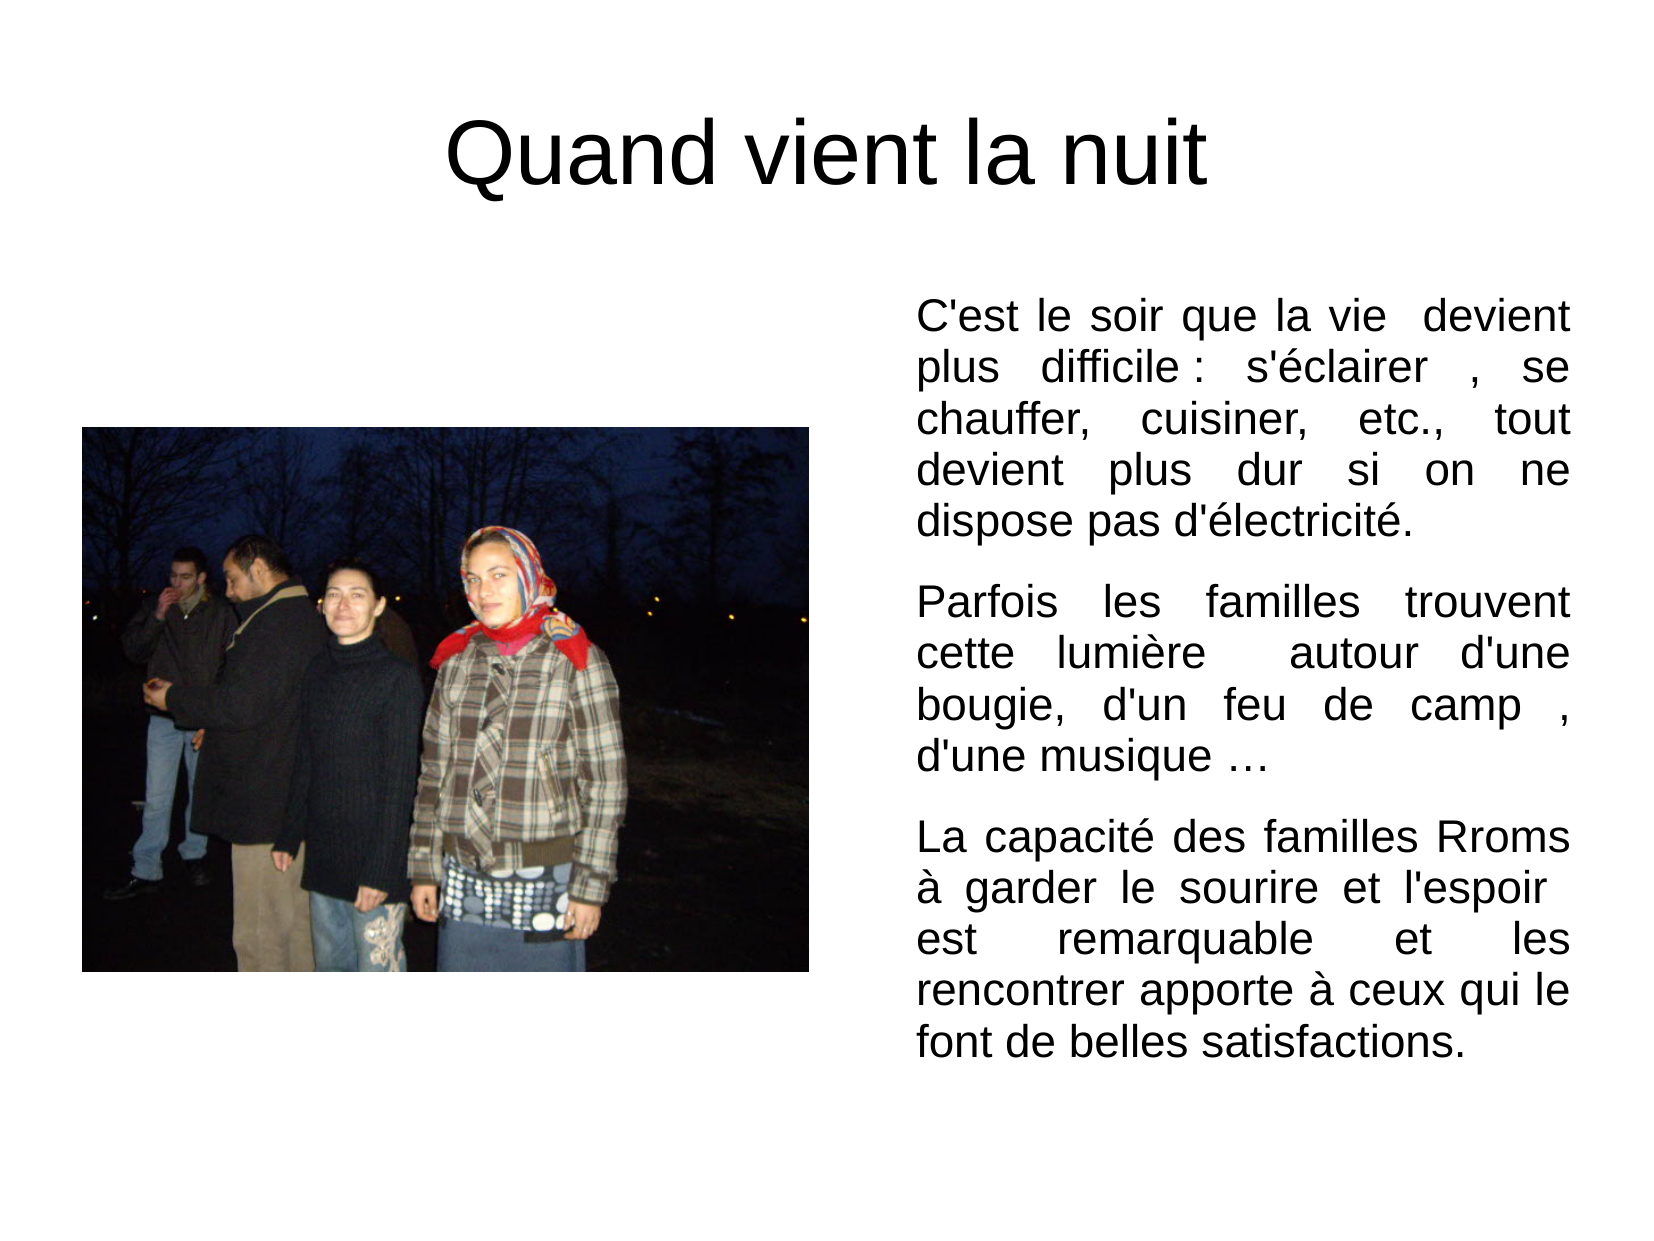

# Quand vient la nuit
C'est le soir que la vie devient plus difficile : s'éclairer , se chauffer, cuisiner, etc., tout devient plus dur si on ne dispose pas d'électricité.
Parfois les familles trouvent cette lumière autour d'une bougie, d'un feu de camp , d'une musique …
La capacité des familles Rroms à garder le sourire et l'espoir est remarquable et les rencontrer apporte à ceux qui le font de belles satisfactions.